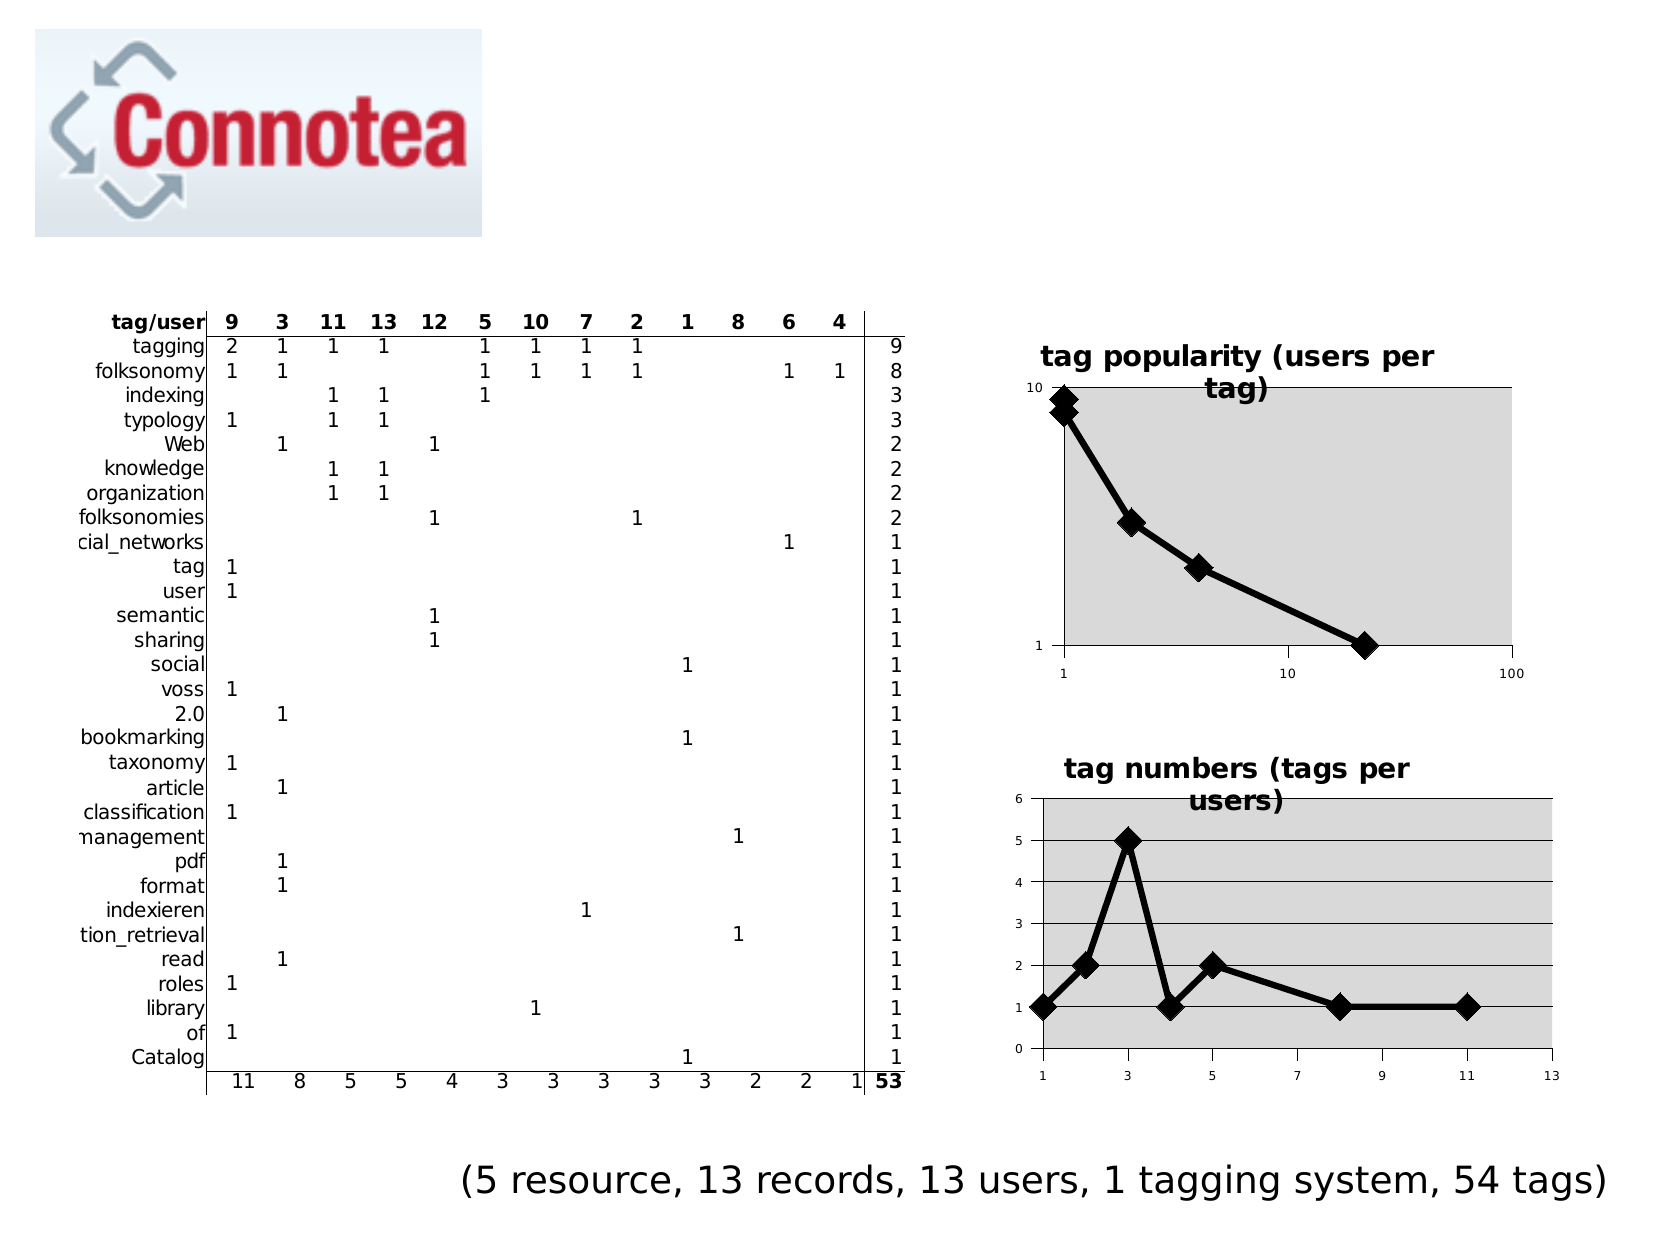

### Chart: tag popularity (users per tag)
| Category | users |
|---|---|
### Chart: tag numbers (tags per users)
| Category | users |
|---|---|(5 resource, 13 records, 13 users, 1 tagging system, 54 tags)